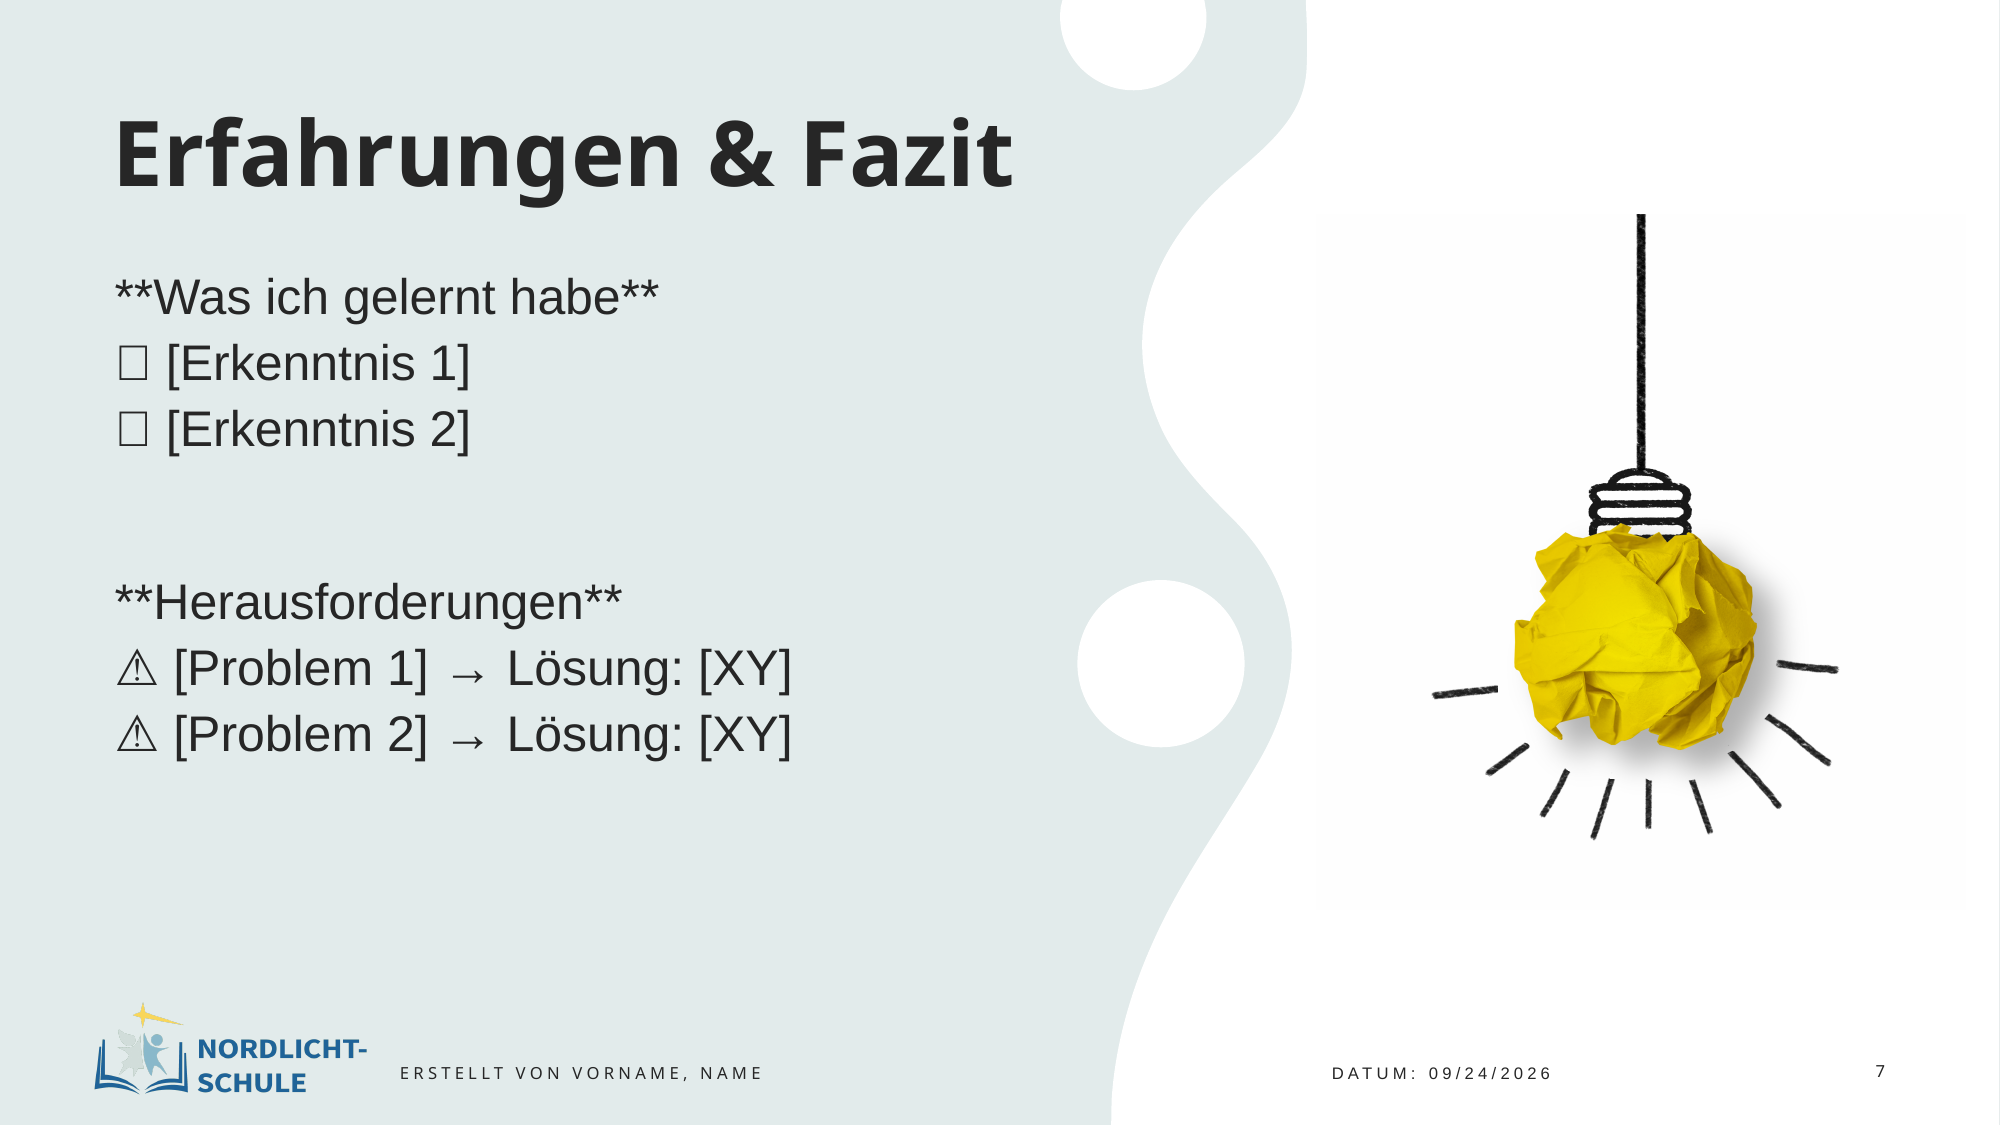

# Erfahrungen & Fazit
**Was ich gelernt habe**
💡 [Erkenntnis 1]
💡 [Erkenntnis 2]
**Herausforderungen**
⚠ [Problem 1] → Lösung: [XY]
⚠ [Problem 2] → Lösung: [XY]
Erstellt von Vorname, Name
DATUM: